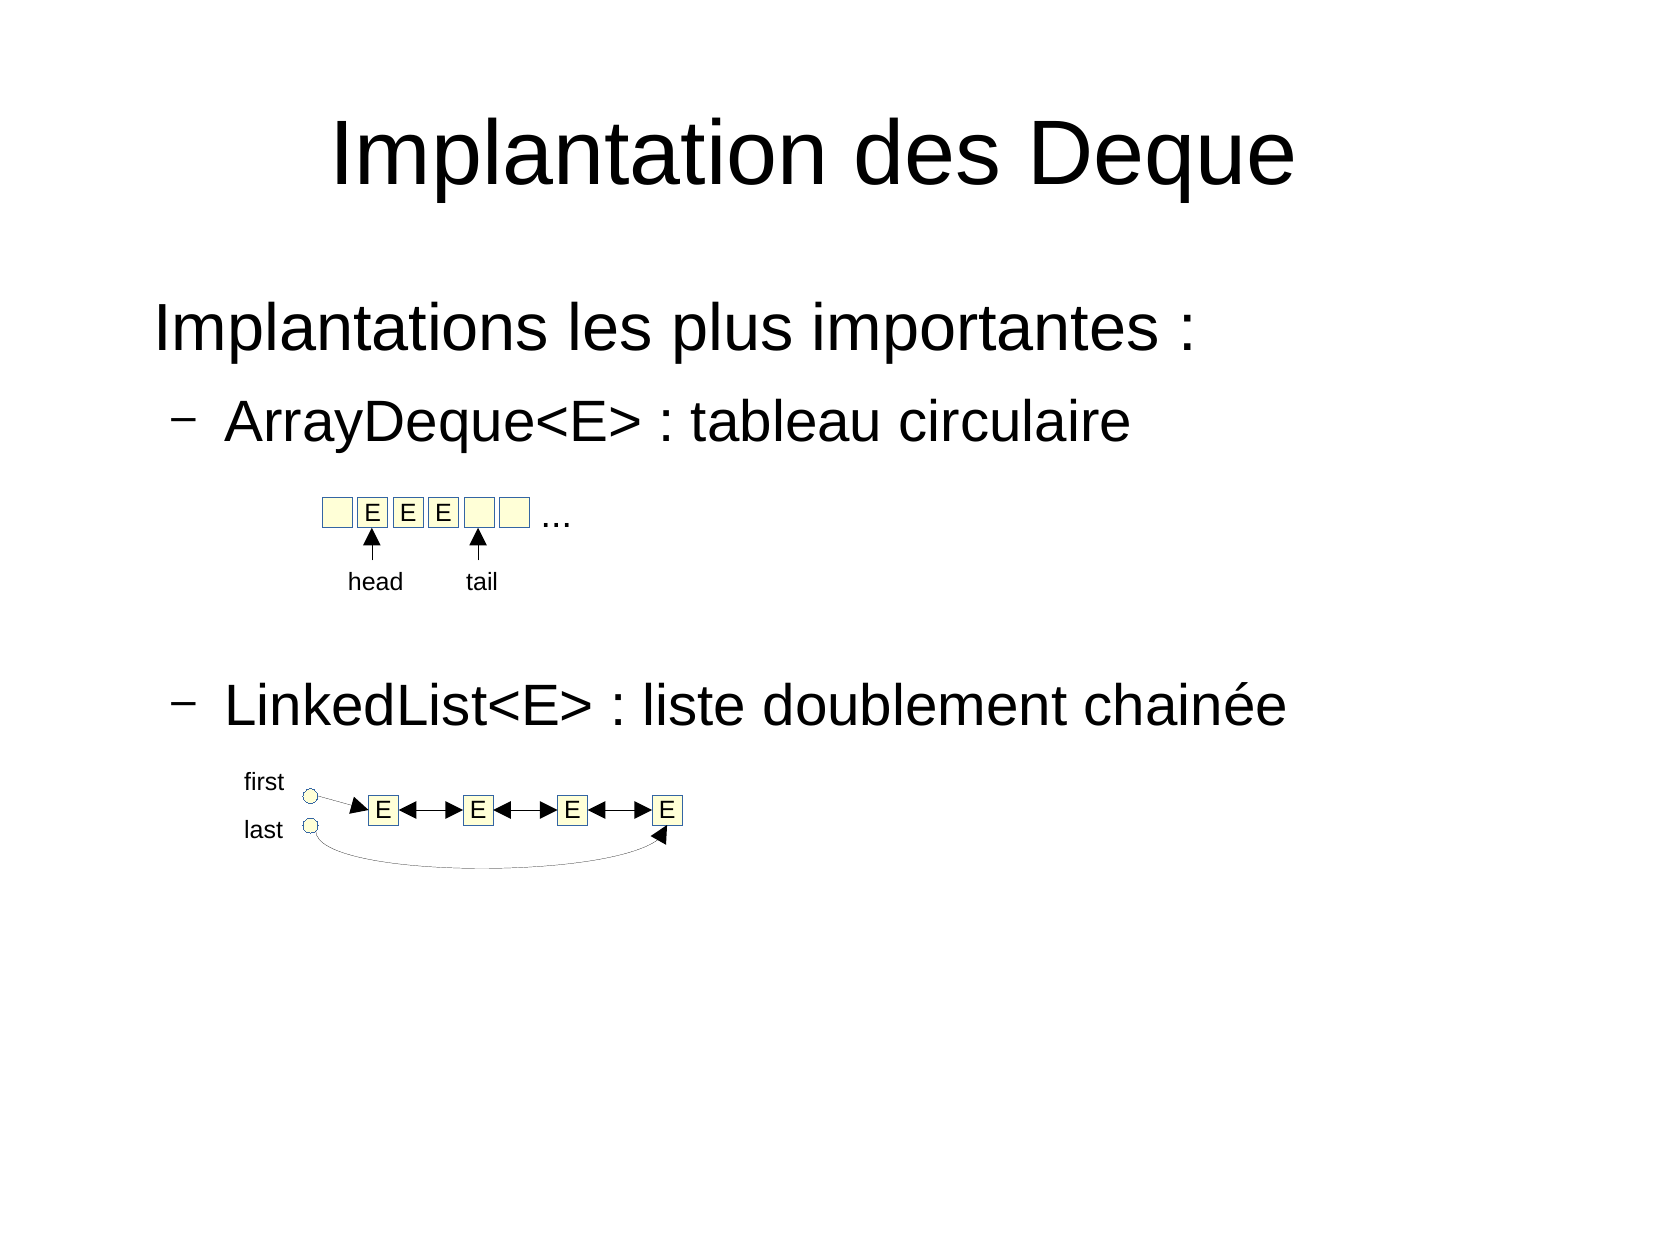

# Implantation des Deque
Implantations les plus importantes :
ArrayDeque<E> : tableau circulaire
LinkedList<E> : liste doublement chainée
...
E
E
E
head
tail
first
E
E
E
E
last